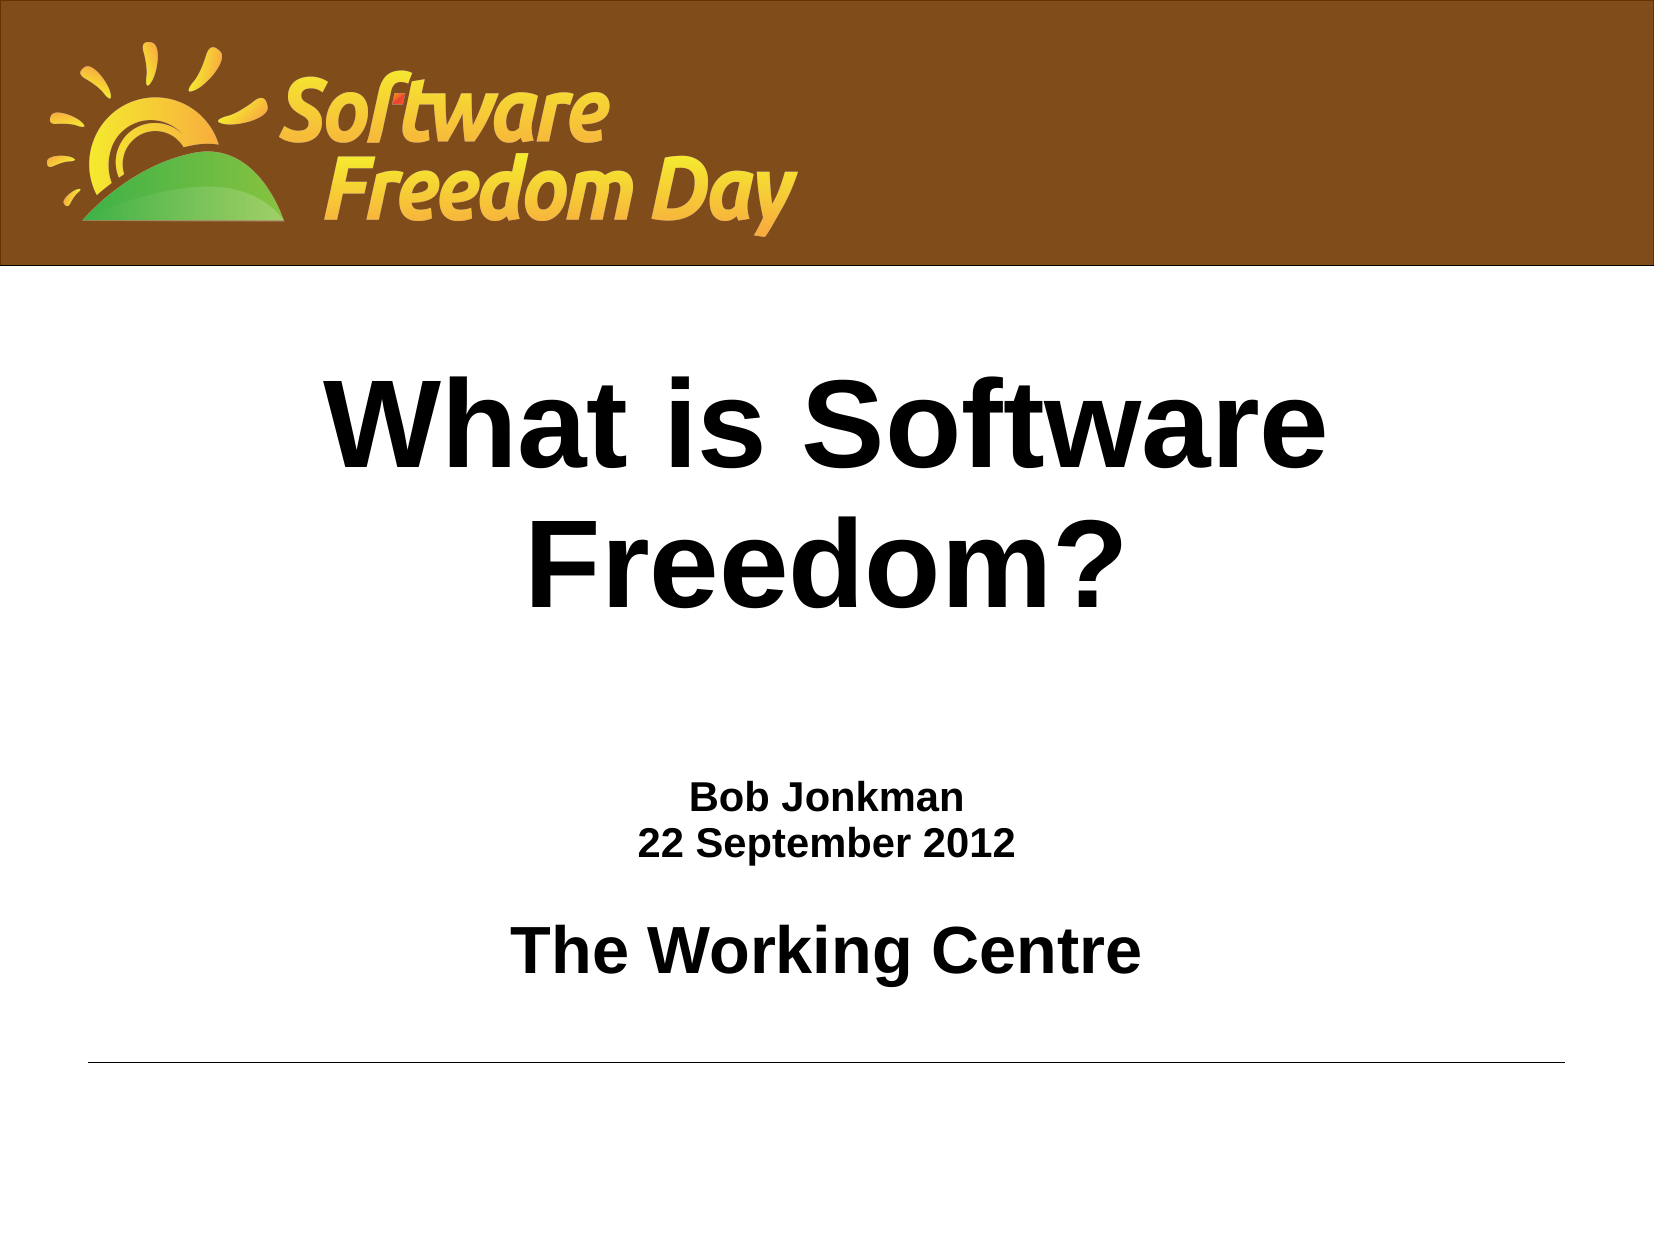

What is Software Freedom?
Bob Jonkman
22 September 2012
The Working Centre